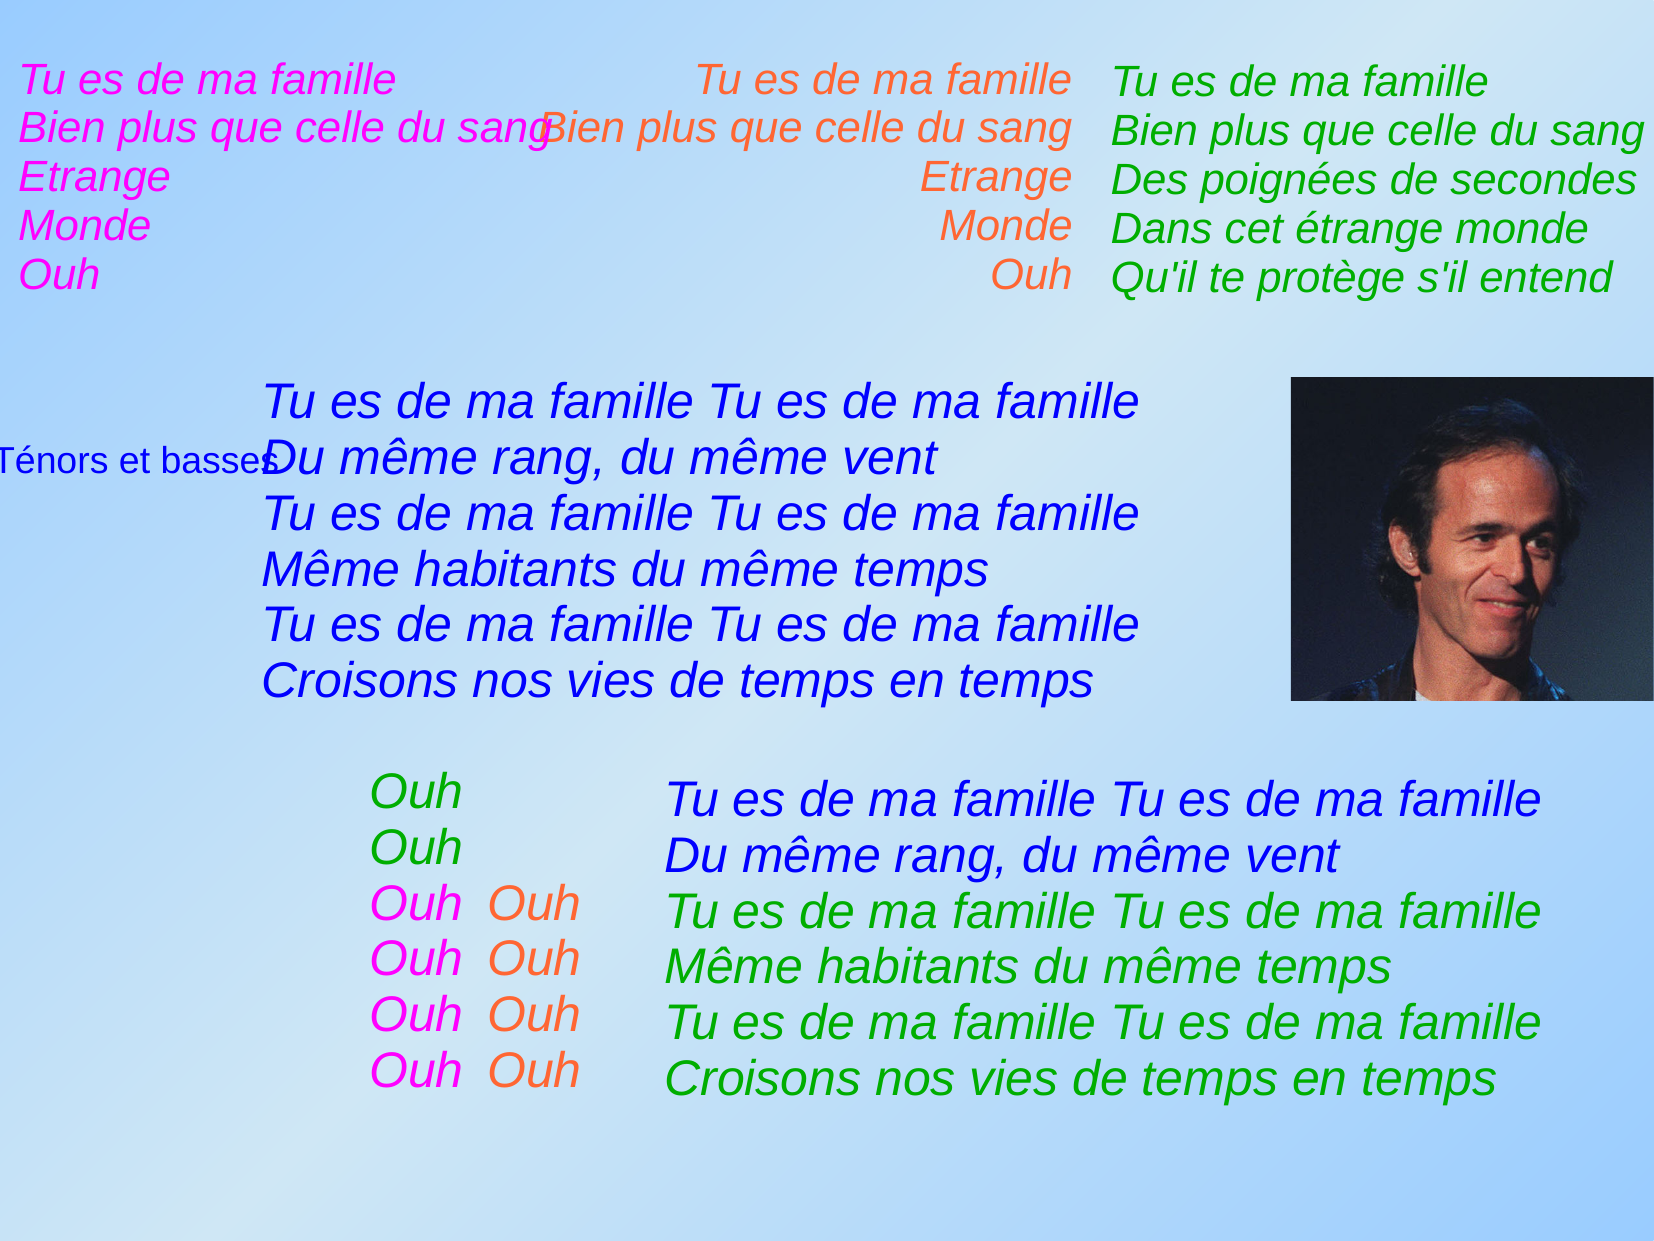

Tu es de ma famille
Bien plus que celle du sang
Etrange
Monde
Ouh
Tu es de ma famille
Bien plus que celle du sang
Etrange
Monde
Ouh
Tu es de ma famille
Bien plus que celle du sang
Des poignées de secondes
Dans cet étrange monde
Qu'il te protège s'il entend
Tu es de ma famille Tu es de ma famille
Du même rang, du même vent
Tu es de ma famille Tu es de ma famille
Même habitants du même temps
Tu es de ma famille Tu es de ma famille
Croisons nos vies de temps en temps
Ténors et basses
Ouh
Ouh
Ouh
Ouh
Ouh
Ouh
Tu es de ma famille Tu es de ma famille
Du même rang, du même vent
Tu es de ma famille Tu es de ma famille
Même habitants du même temps
Tu es de ma famille Tu es de ma famille
Croisons nos vies de temps en temps
Ouh
Ouh
Ouh
Ouh